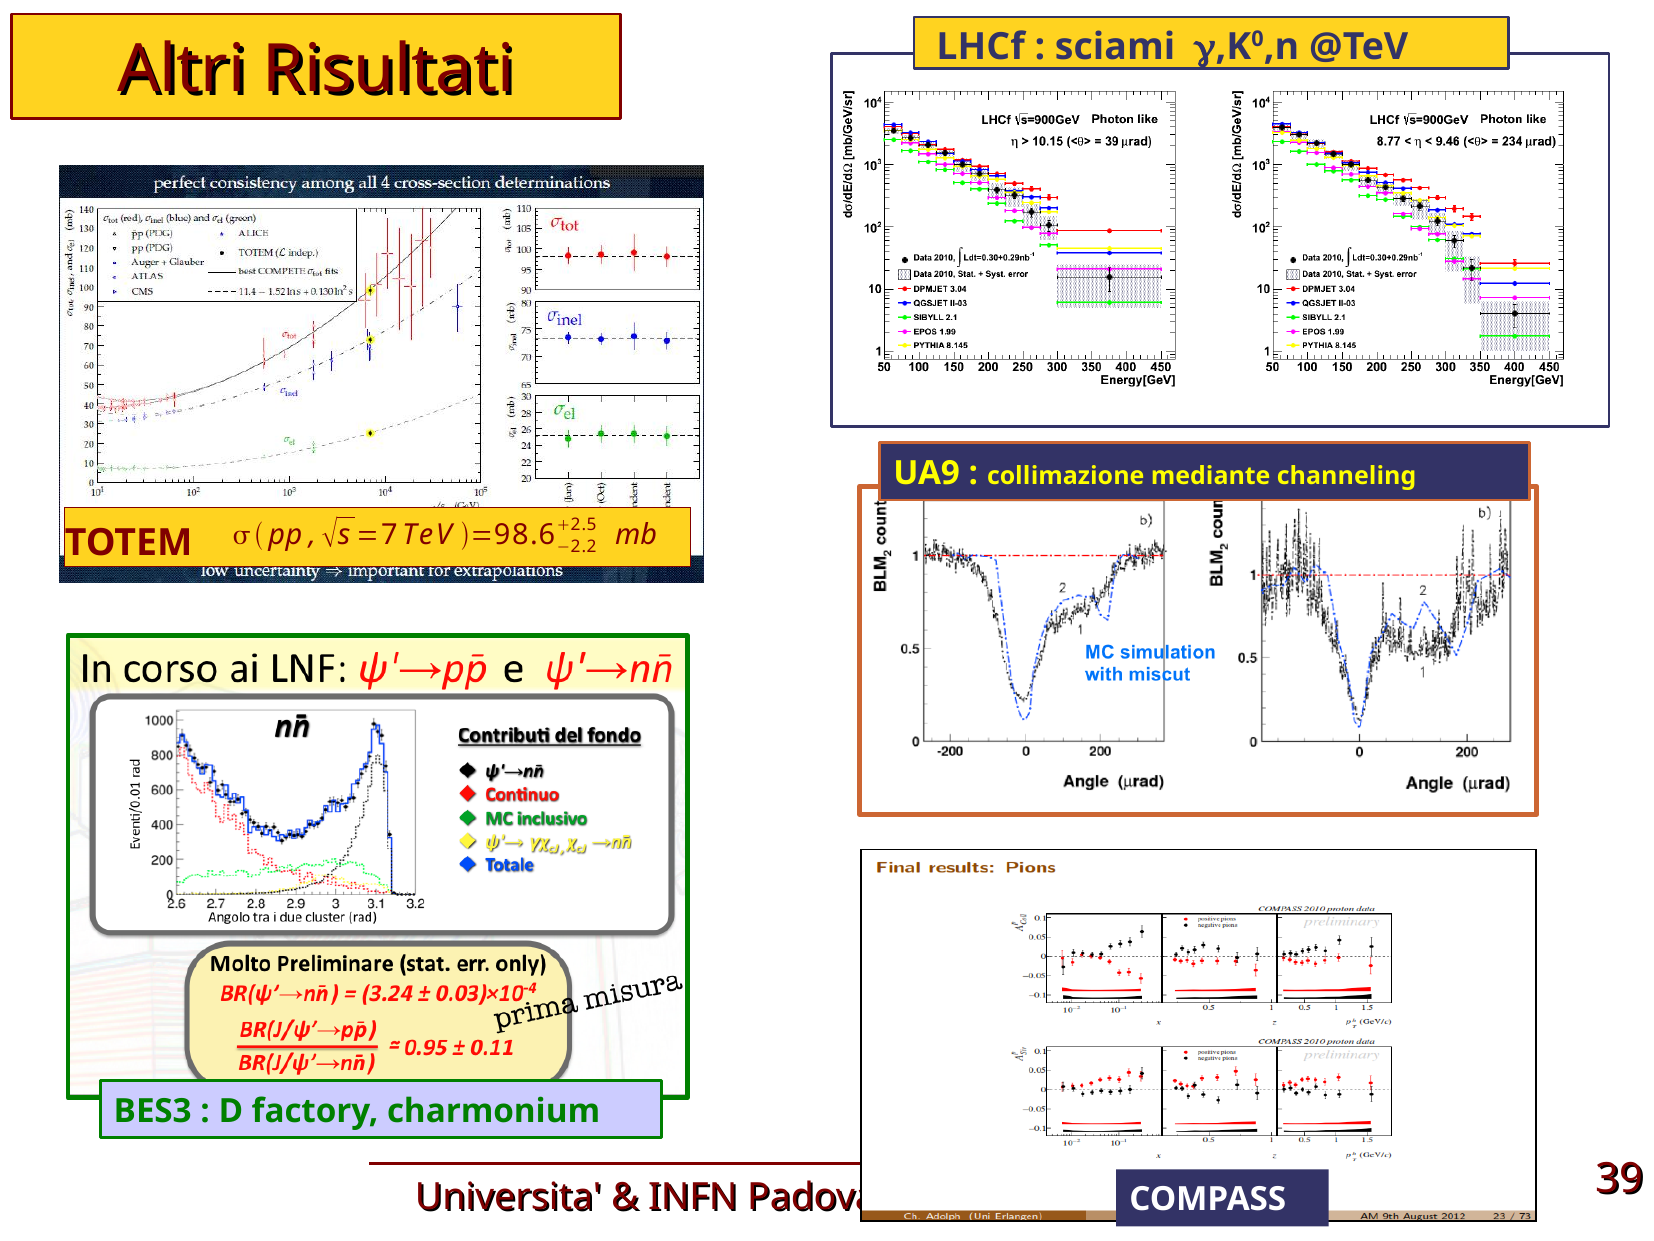

LHCf : sciami g,K0,n @TeV
# Altri Risultati
UA9 : collimazione mediante channeling
TOTEM
BES3 : D factory, charmonium
COMPASS